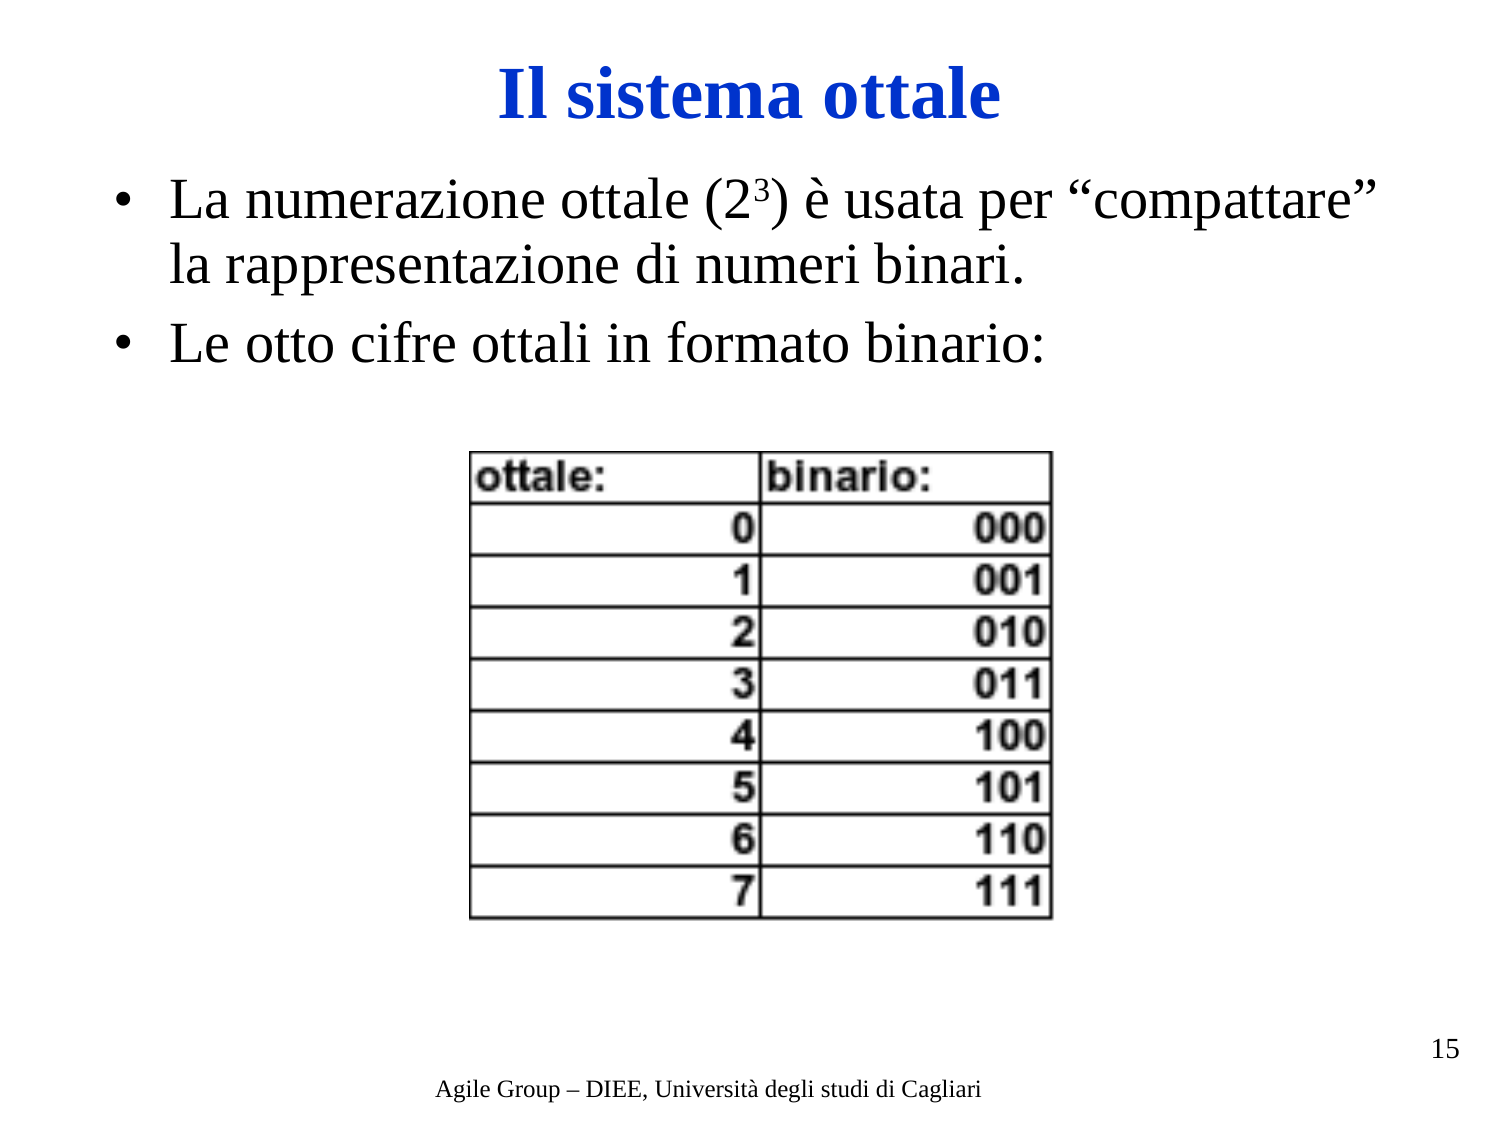

# Il sistema ottale
La numerazione ottale (23) è usata per “compattare” la rappresentazione di numeri binari.
Le otto cifre ottali in formato binario:
15